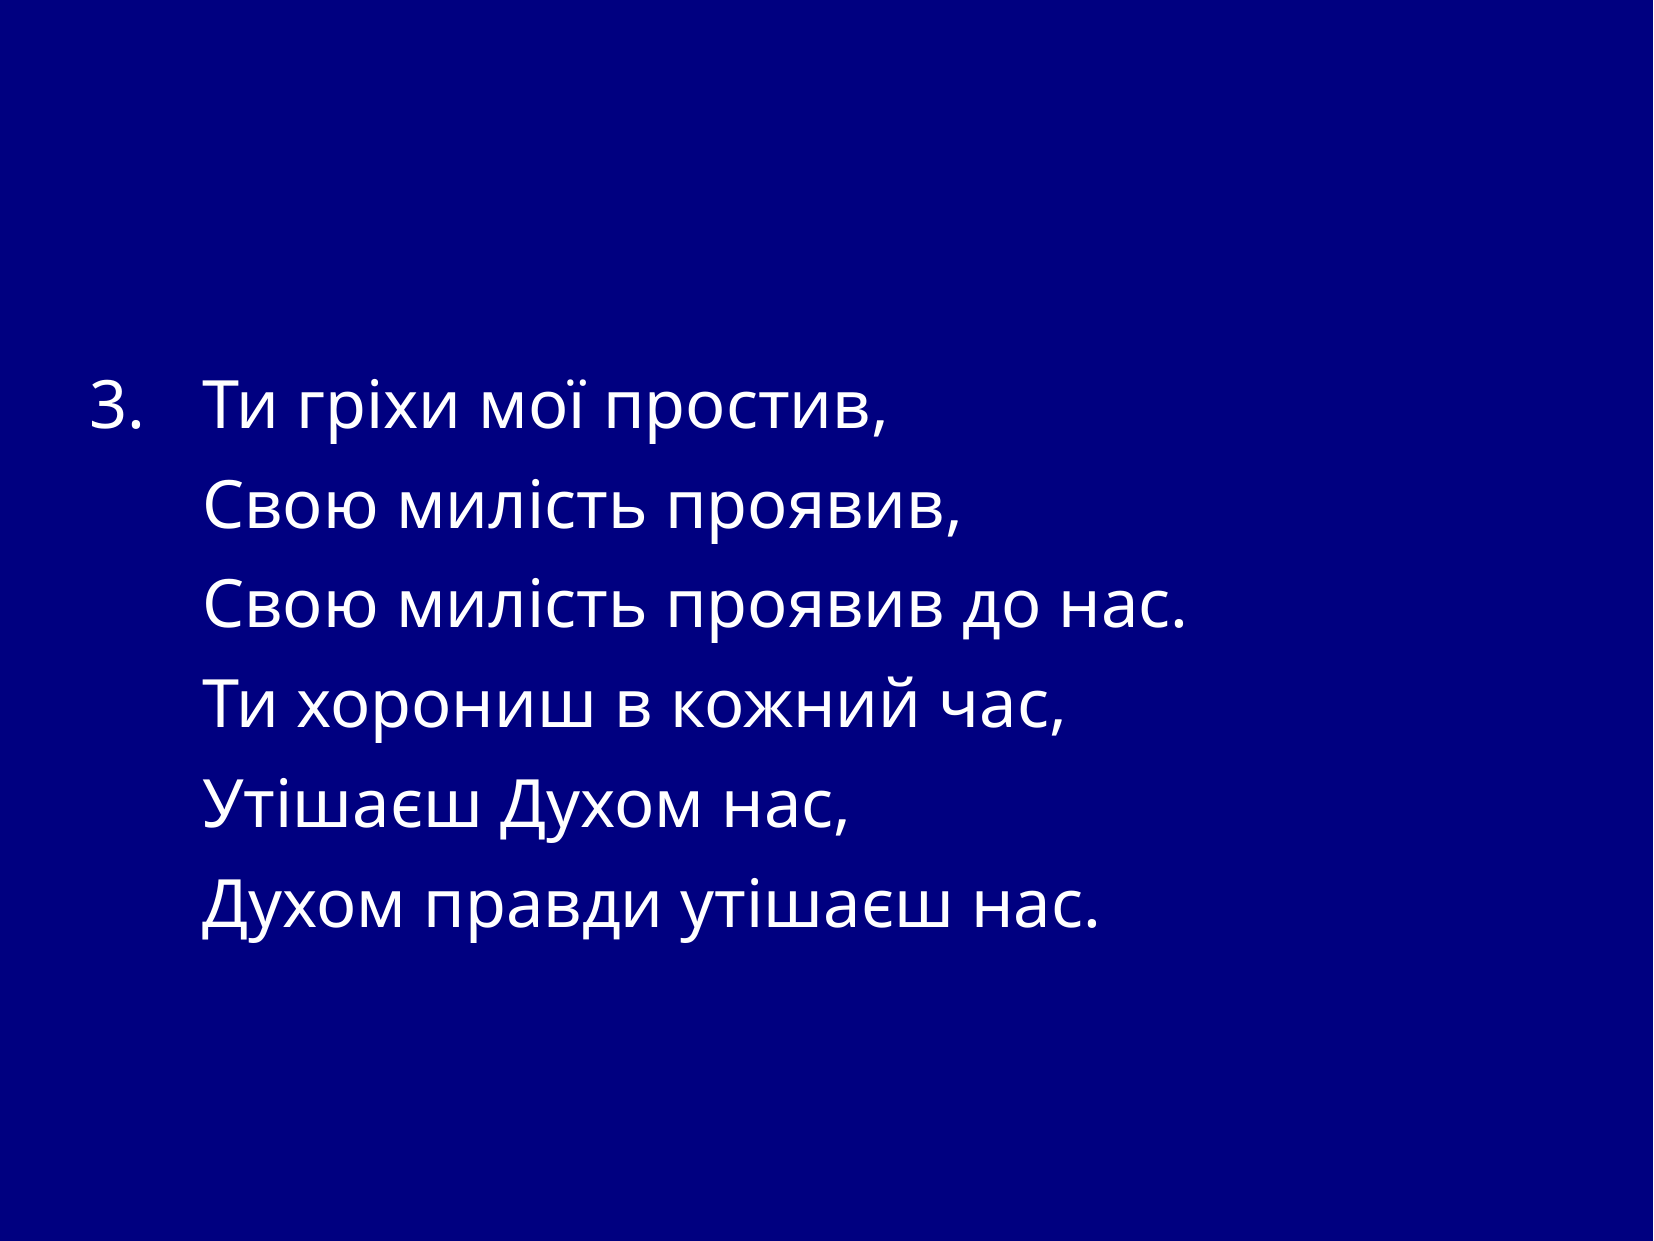

3.	Ти гріхи мої простив,
	Свою милість проявив,
	Свою милість проявив до нас.
	Ти хорониш в кожний час,
	Утішаєш Духом нас,
	Духом правди утішаєш нас.